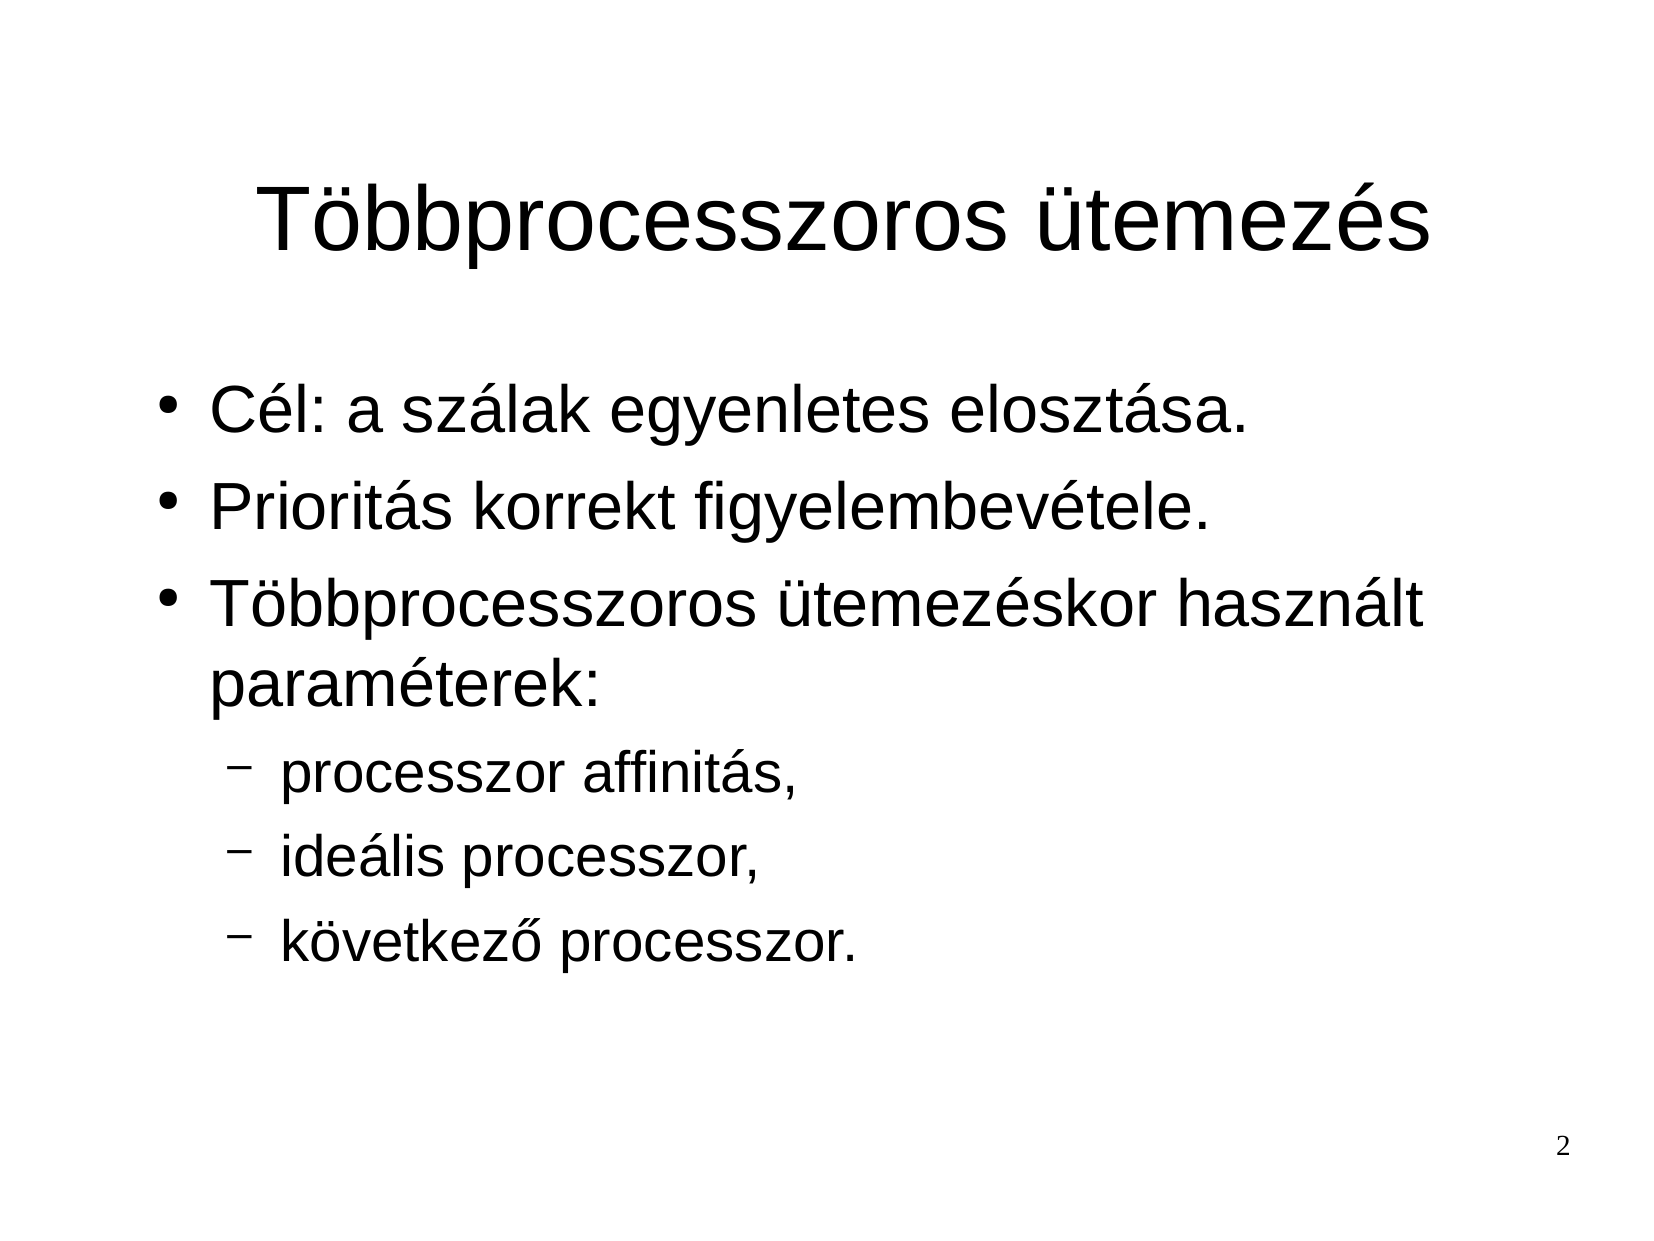

# Többprocesszoros ütemezés
Cél: a szálak egyenletes elosztása.
Prioritás korrekt figyelembevétele.
Többprocesszoros ütemezéskor használt paraméterek:
processzor affinitás,
ideális processzor,
következő processzor.
2